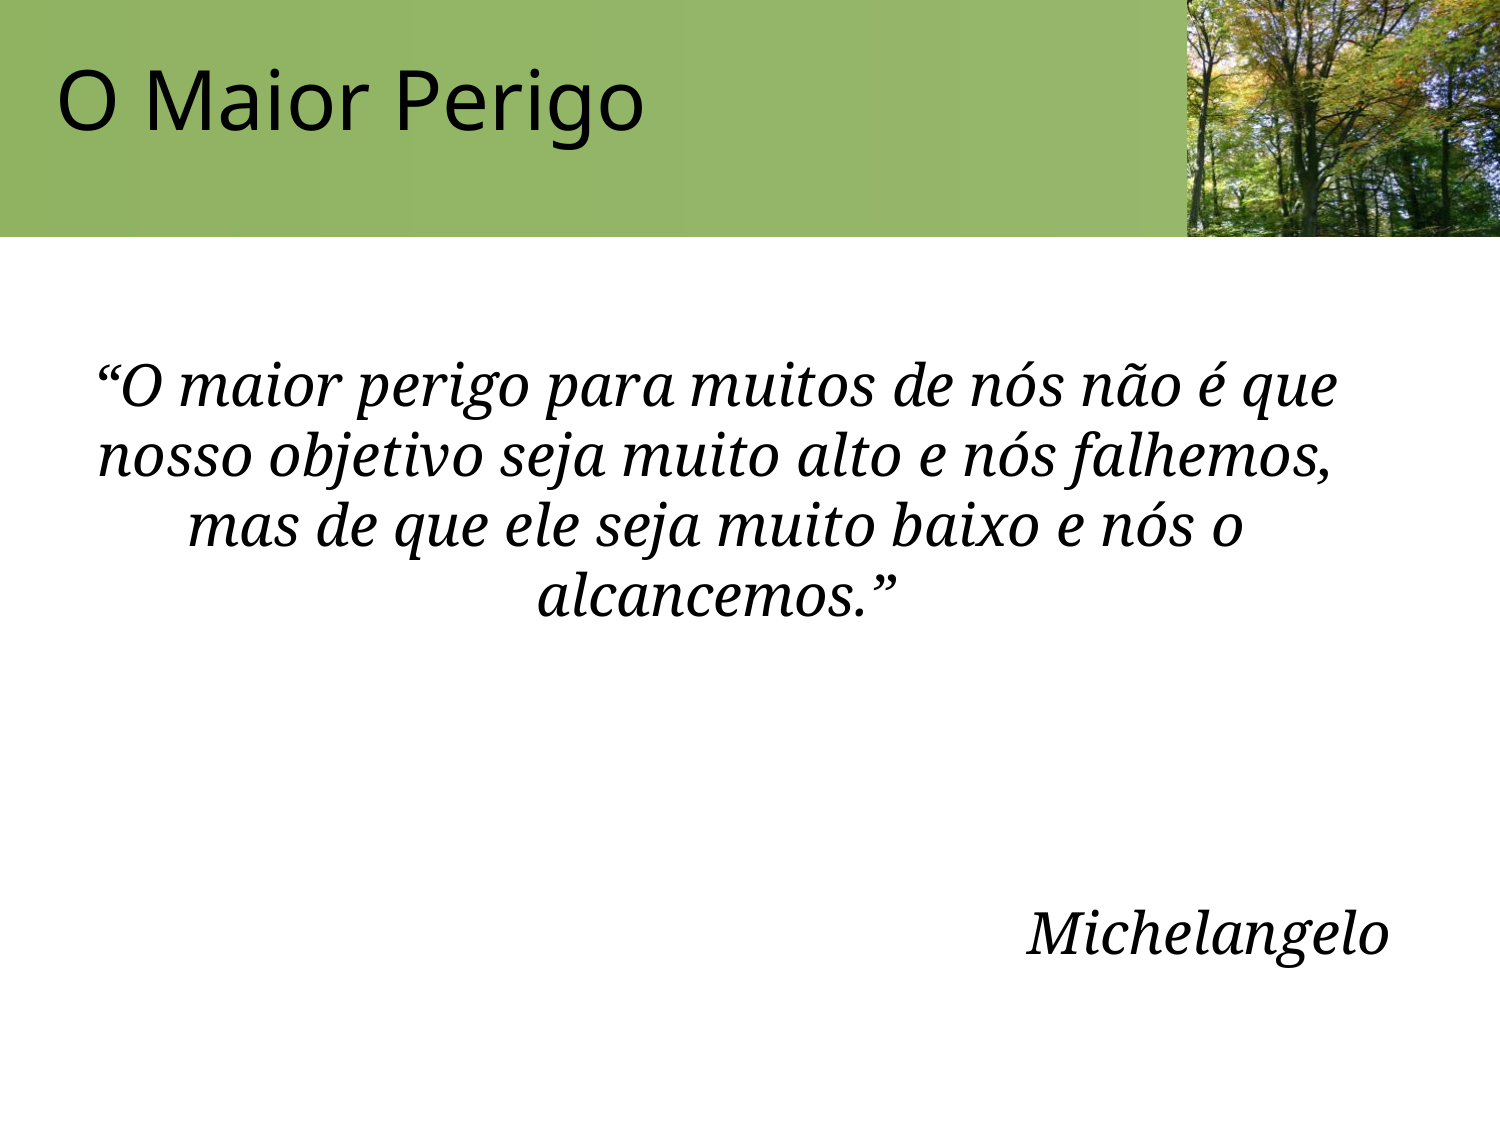

# O Maior Perigo
“O maior perigo para muitos de nós não é que nosso objetivo seja muito alto e nós falhemos, mas de que ele seja muito baixo e nós o alcancemos.”
Michelangelo